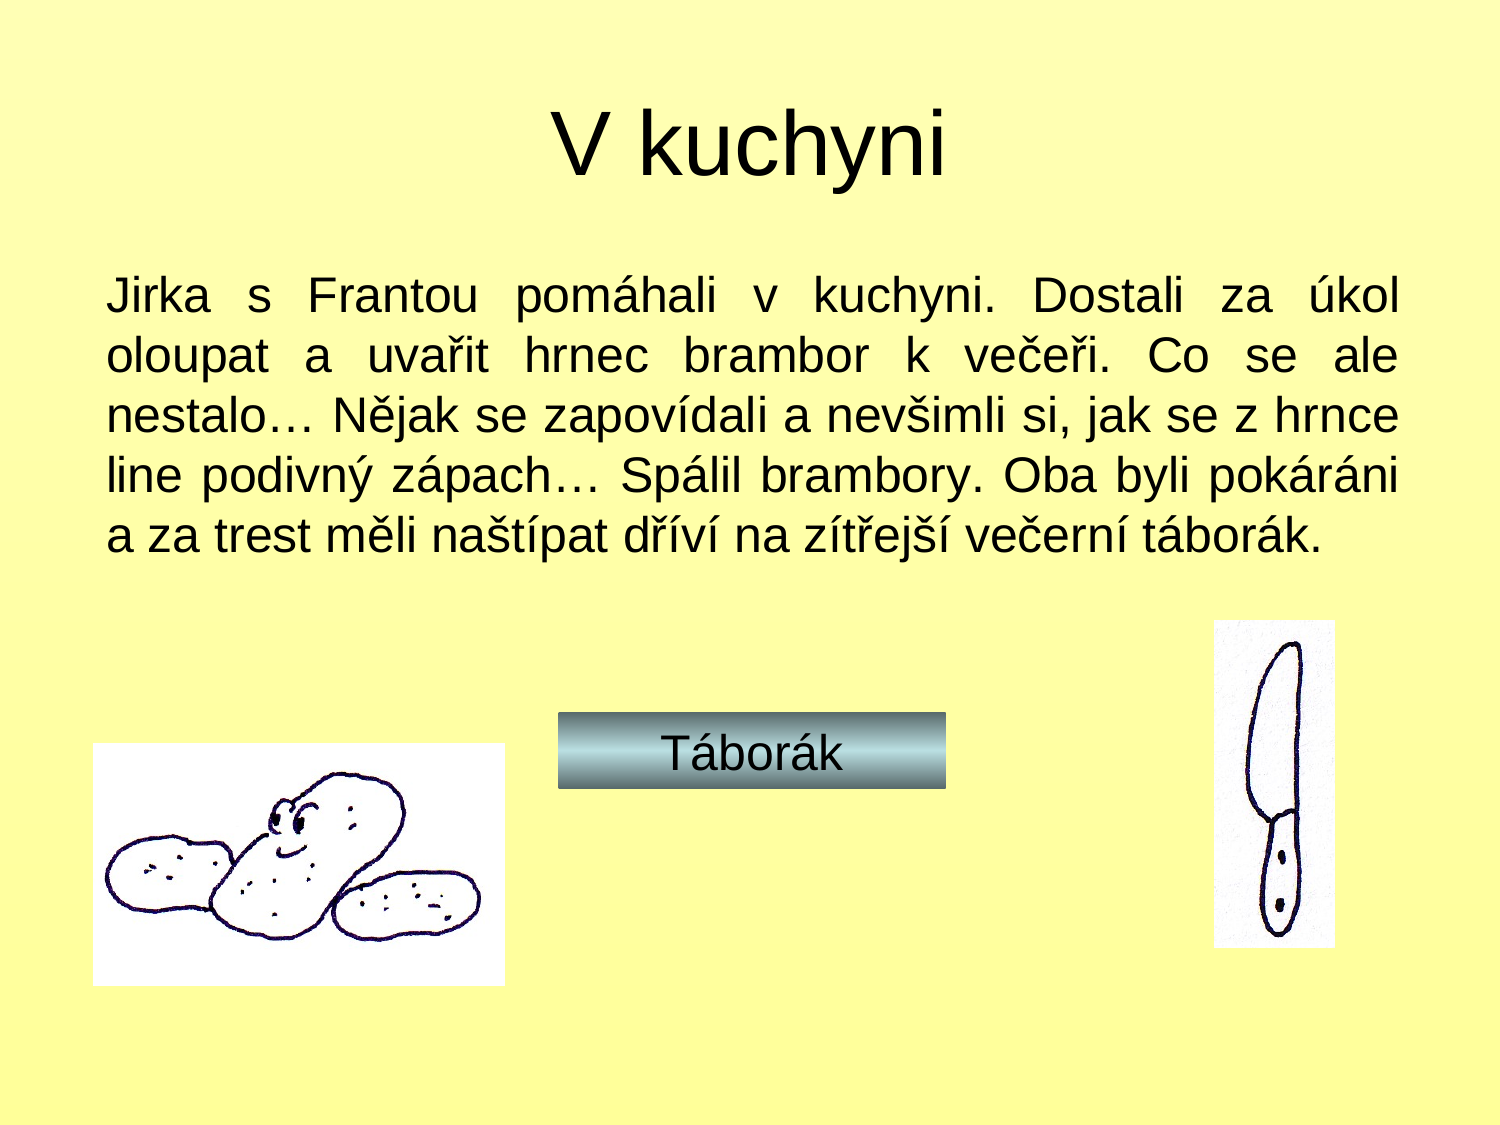

# V kuchyni
Jirka s Frantou pomáhali v kuchyni. Dostali za úkol oloupat a uvařit hrnec brambor k večeři. Co se ale nestalo… Nějak se zapovídali a nevšimli si, jak se z hrnce line podivný zápach… Spálil brambory. Oba byli pokáráni a za trest měli naštípat dříví na zítřejší večerní táborák.
Táborák